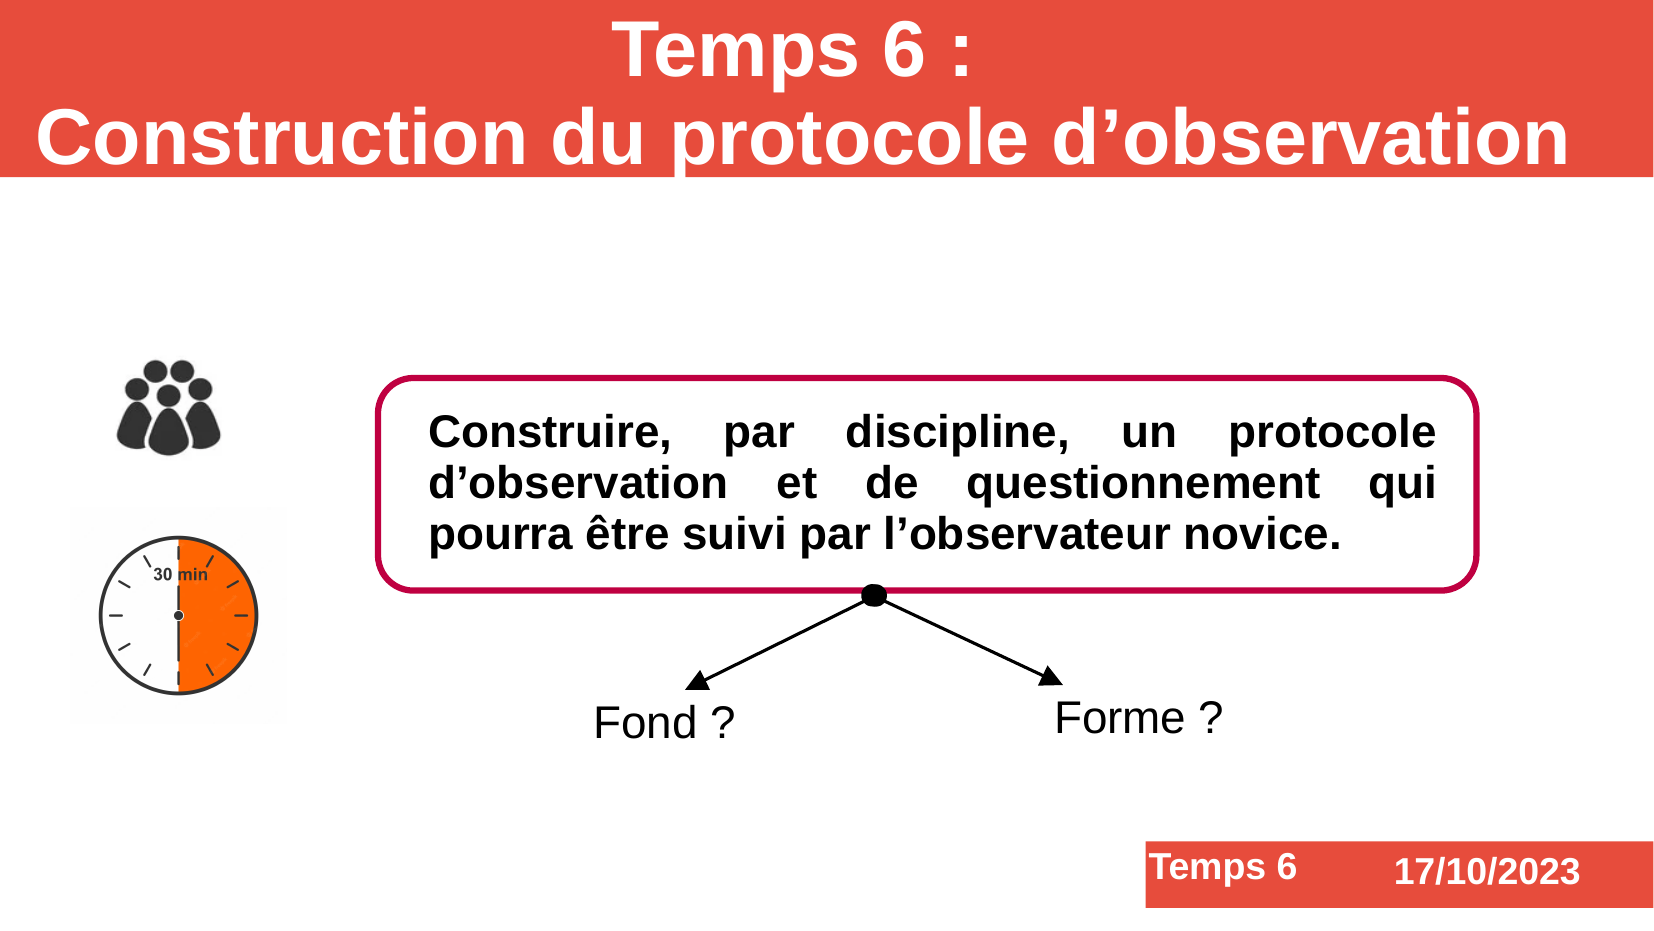

# Temps 6 : Construction du protocole d’observation
Construire, par discipline, un protocole d’observation et de questionnement qui pourra être suivi par l’observateur novice.
Forme ?
Fond ?
Temps 6